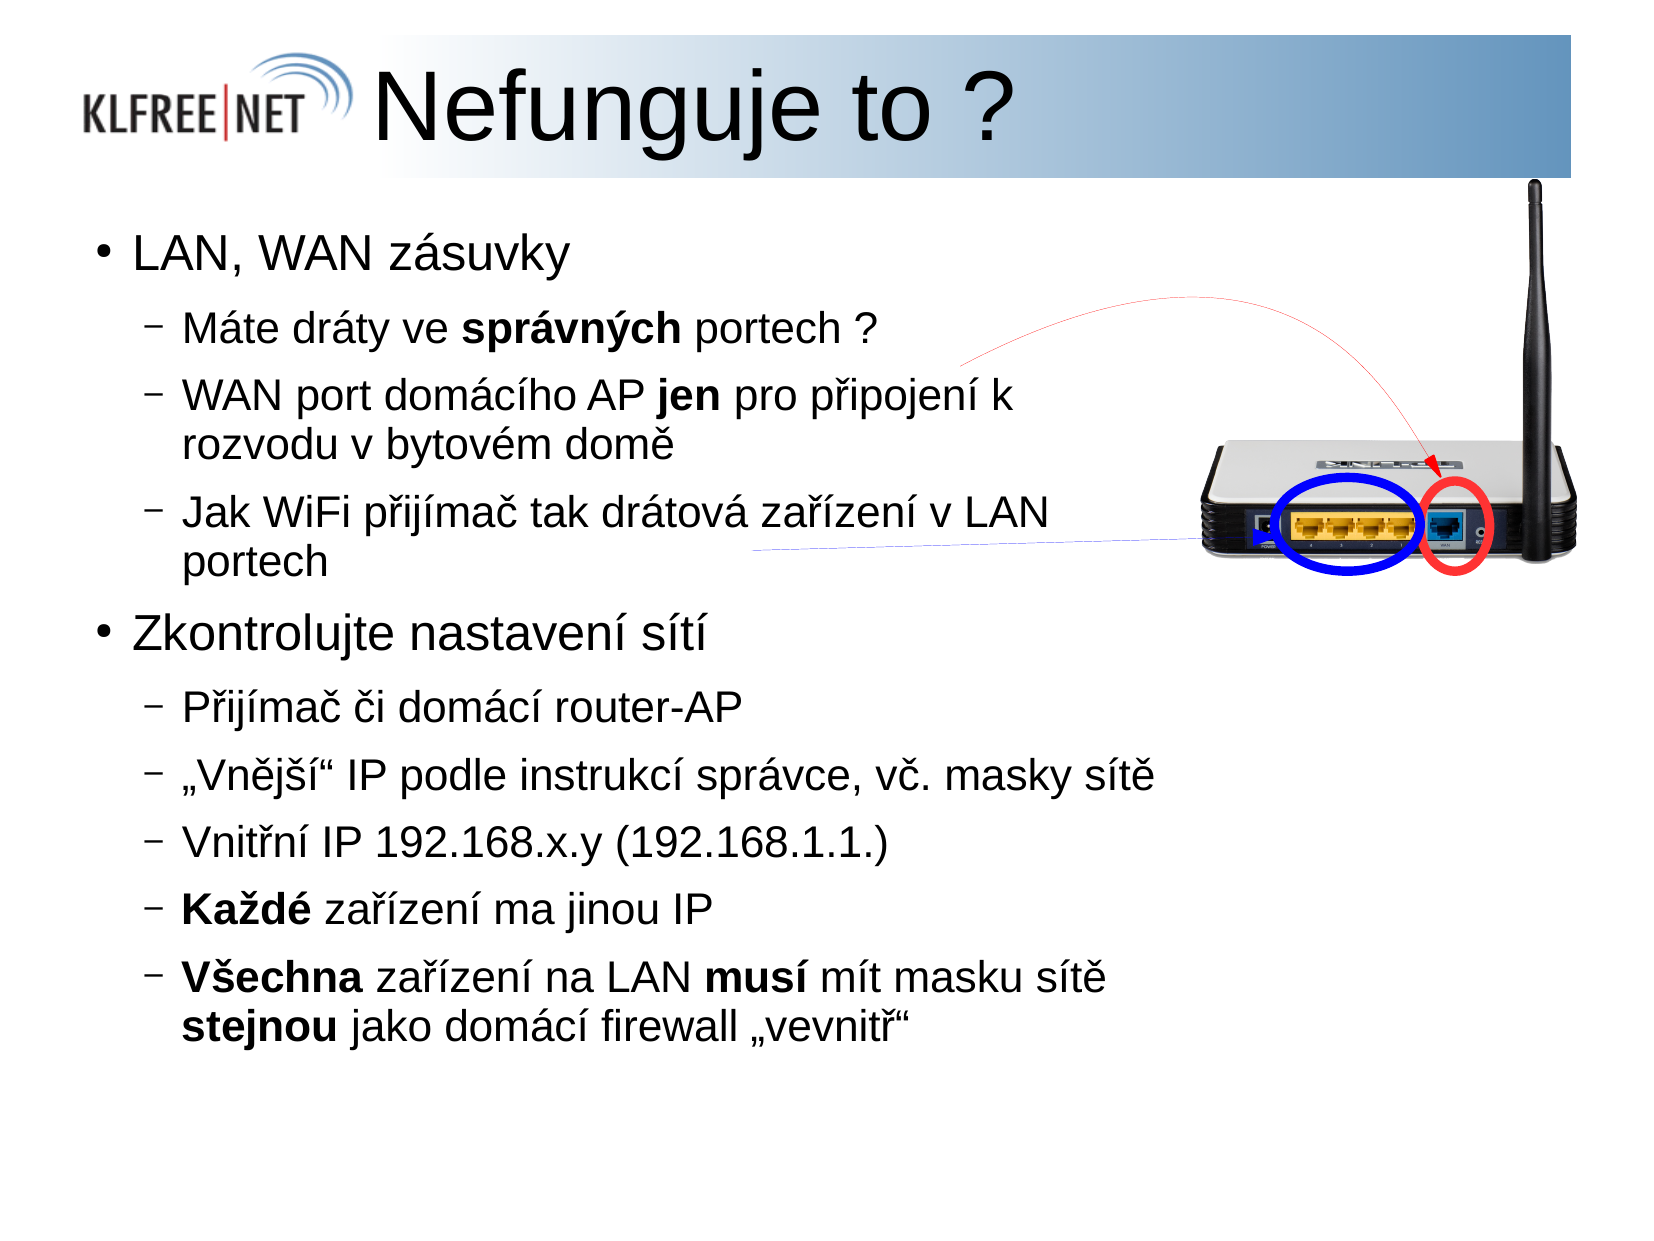

# Nefunguje to ?
LAN, WAN zásuvky
Máte dráty ve správných portech ?
WAN port domácího AP jen pro připojení k rozvodu v bytovém domě
Jak WiFi přijímač tak drátová zařízení v LAN portech
Zkontrolujte nastavení sítí
Přijímač či domácí router-AP
„Vnější“ IP podle instrukcí správce, vč. masky sítě
Vnitřní IP 192.168.x.y (192.168.1.1.)
Každé zařízení ma jinou IP
Všechna zařízení na LAN musí mít masku sítě stejnou jako domácí firewall „vevnitř“